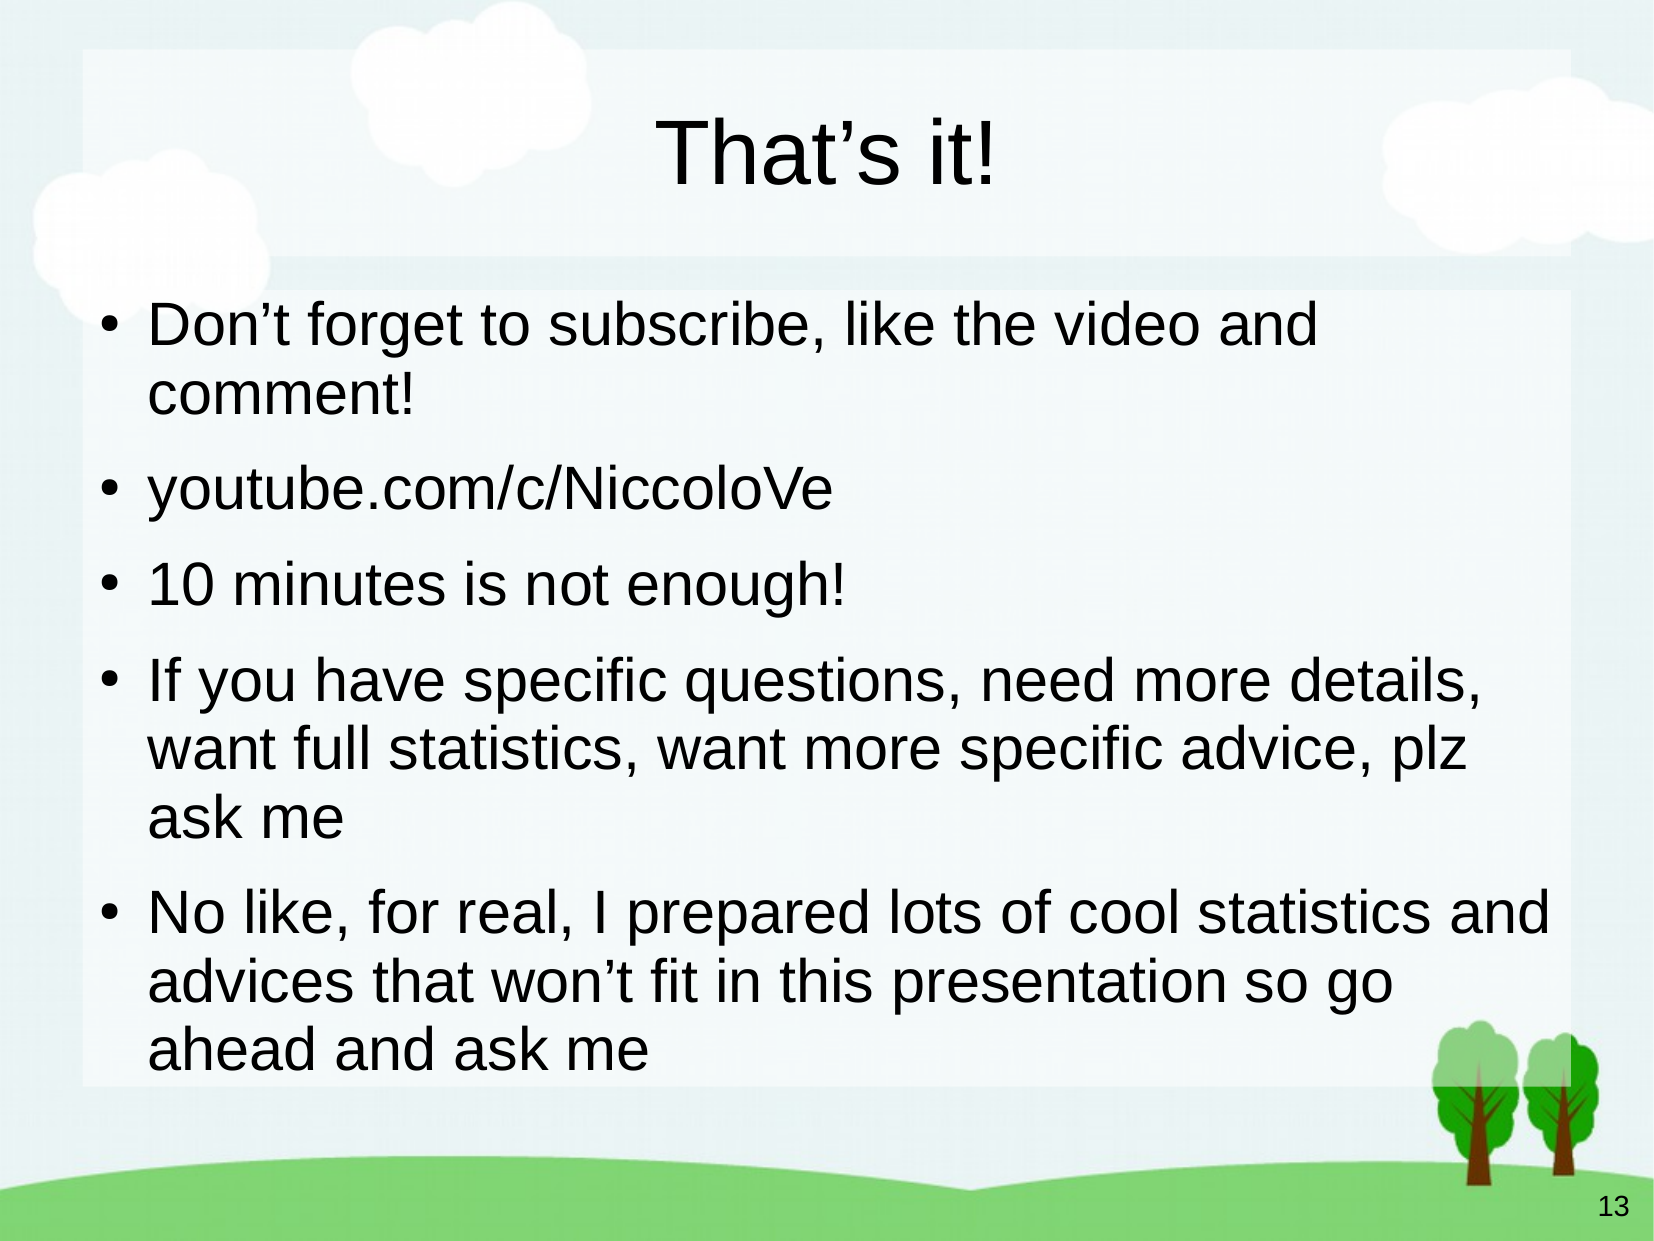

# That’s it!
Don’t forget to subscribe, like the video and comment!
youtube.com/c/NiccoloVe
10 minutes is not enough!
If you have specific questions, need more details, want full statistics, want more specific advice, plz ask me
No like, for real, I prepared lots of cool statistics and advices that won’t fit in this presentation so go ahead and ask me
13